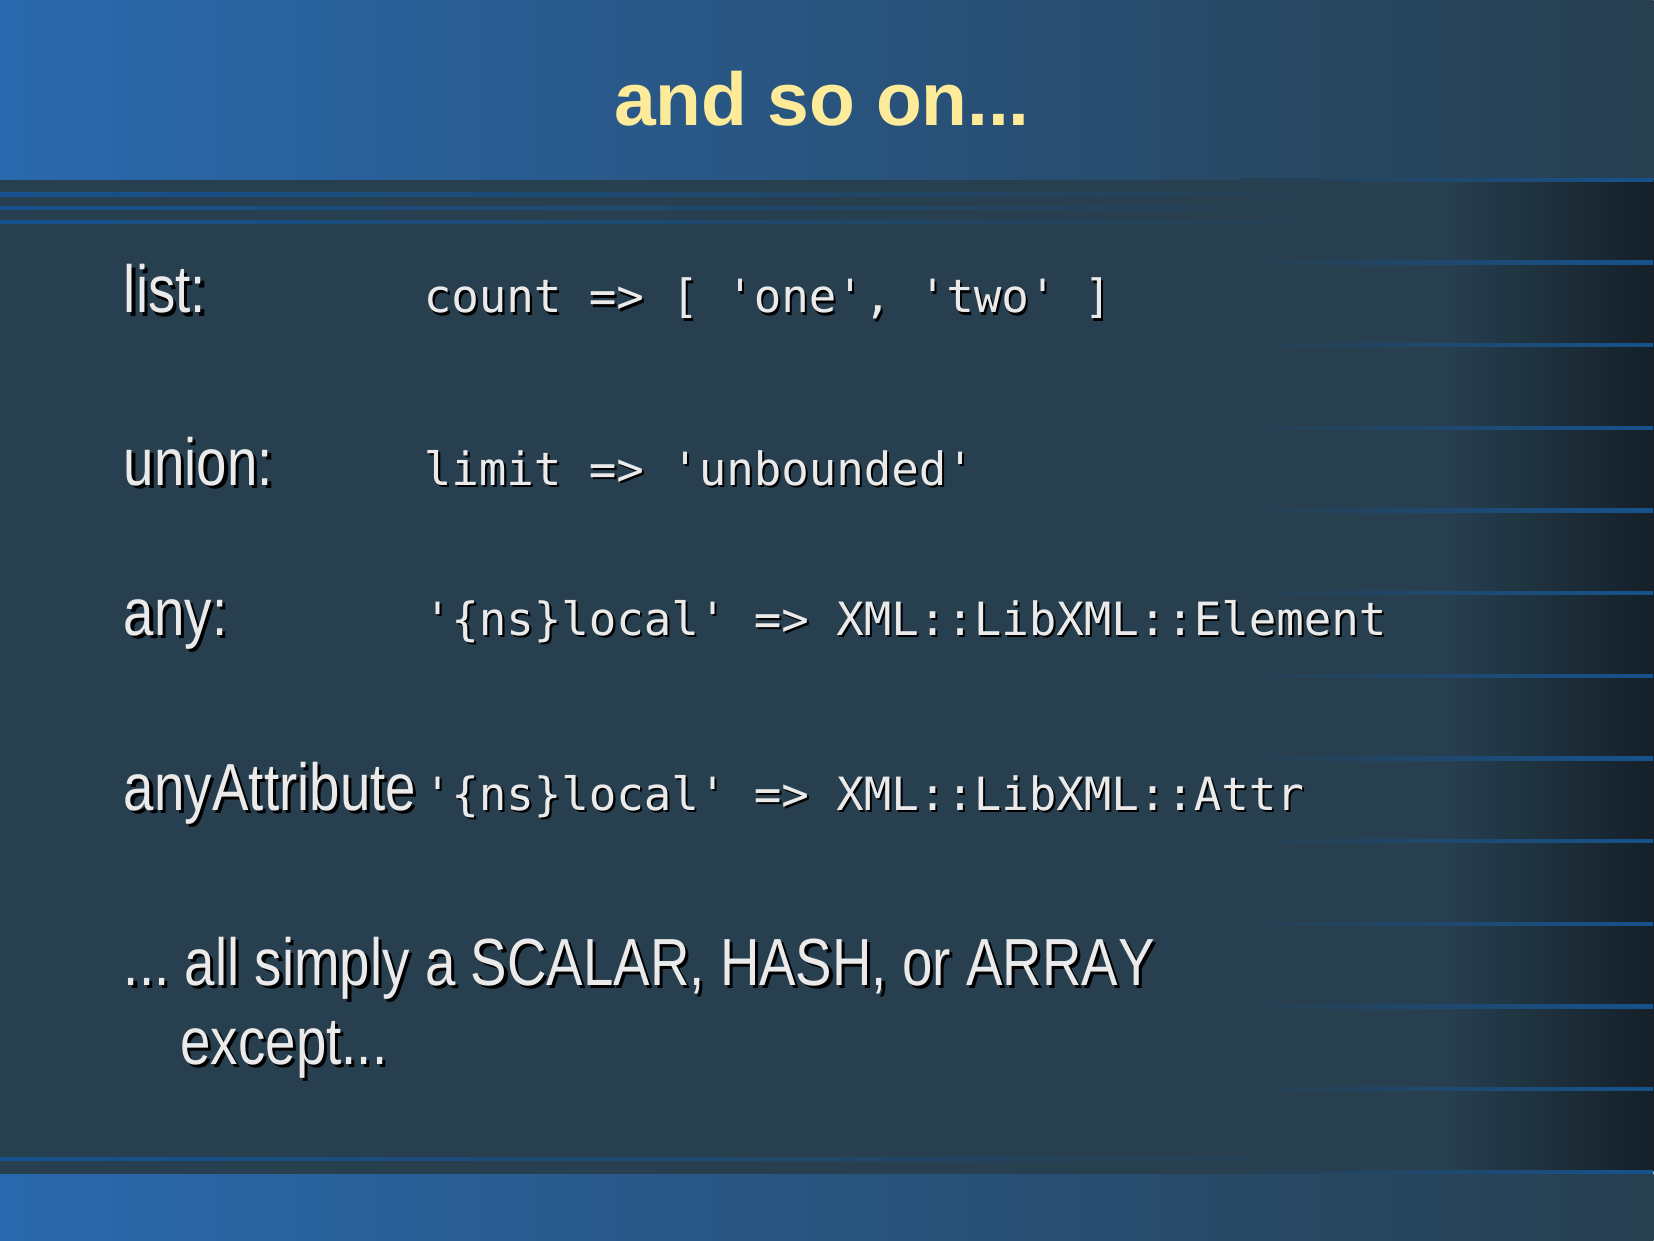

# and so on...
list:		count => [ 'one', 'two' ]
union:		limit => 'unbounded'
any:		'{ns}local' => XML::LibXML::Element
anyAttribute	'{ns}local' => XML::LibXML::Attr
... all simply a SCALAR, HASH, or ARRAY
except...